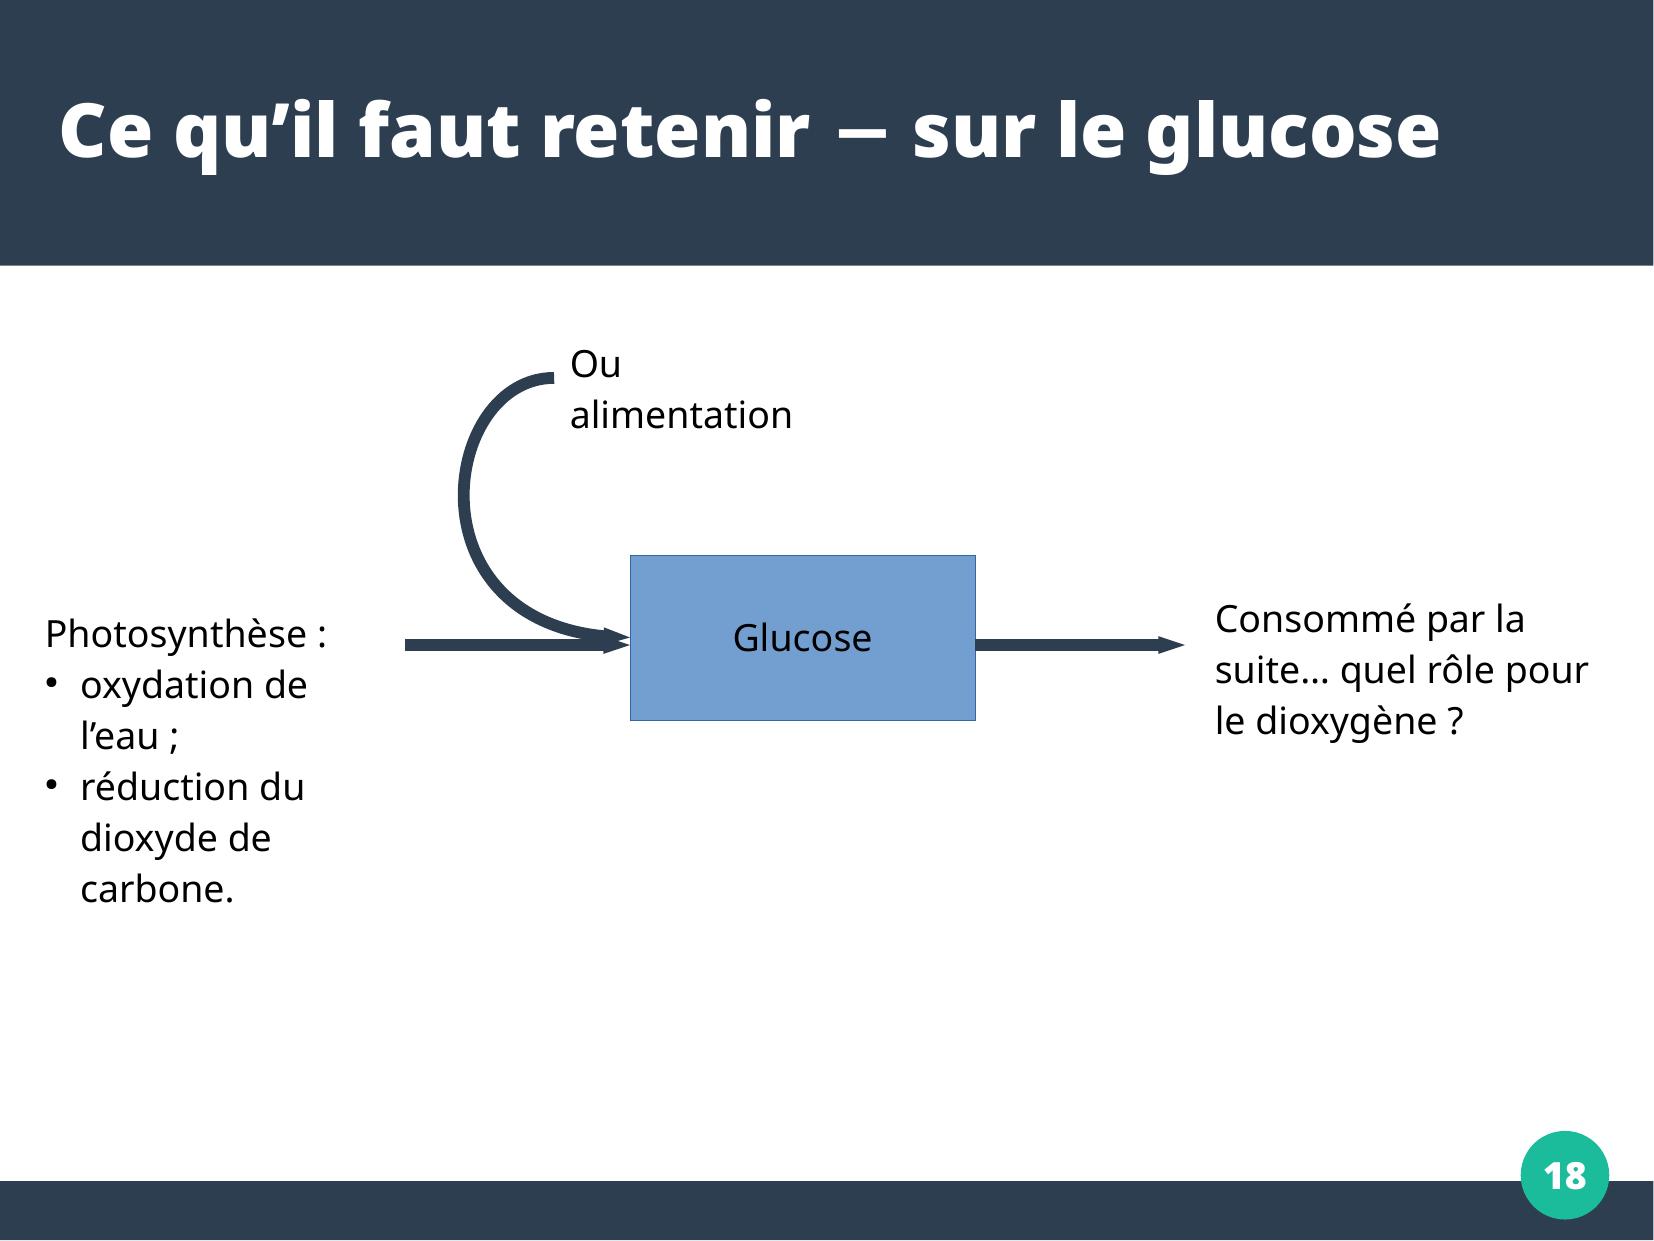

# Ce qu’il faut retenir − sur le glucose
Ou alimentation
Glucose
Consommé par la suite… quel rôle pour le dioxygène ?
Photosynthèse :
oxydation de l’eau ;
réduction du dioxyde de carbone.
18